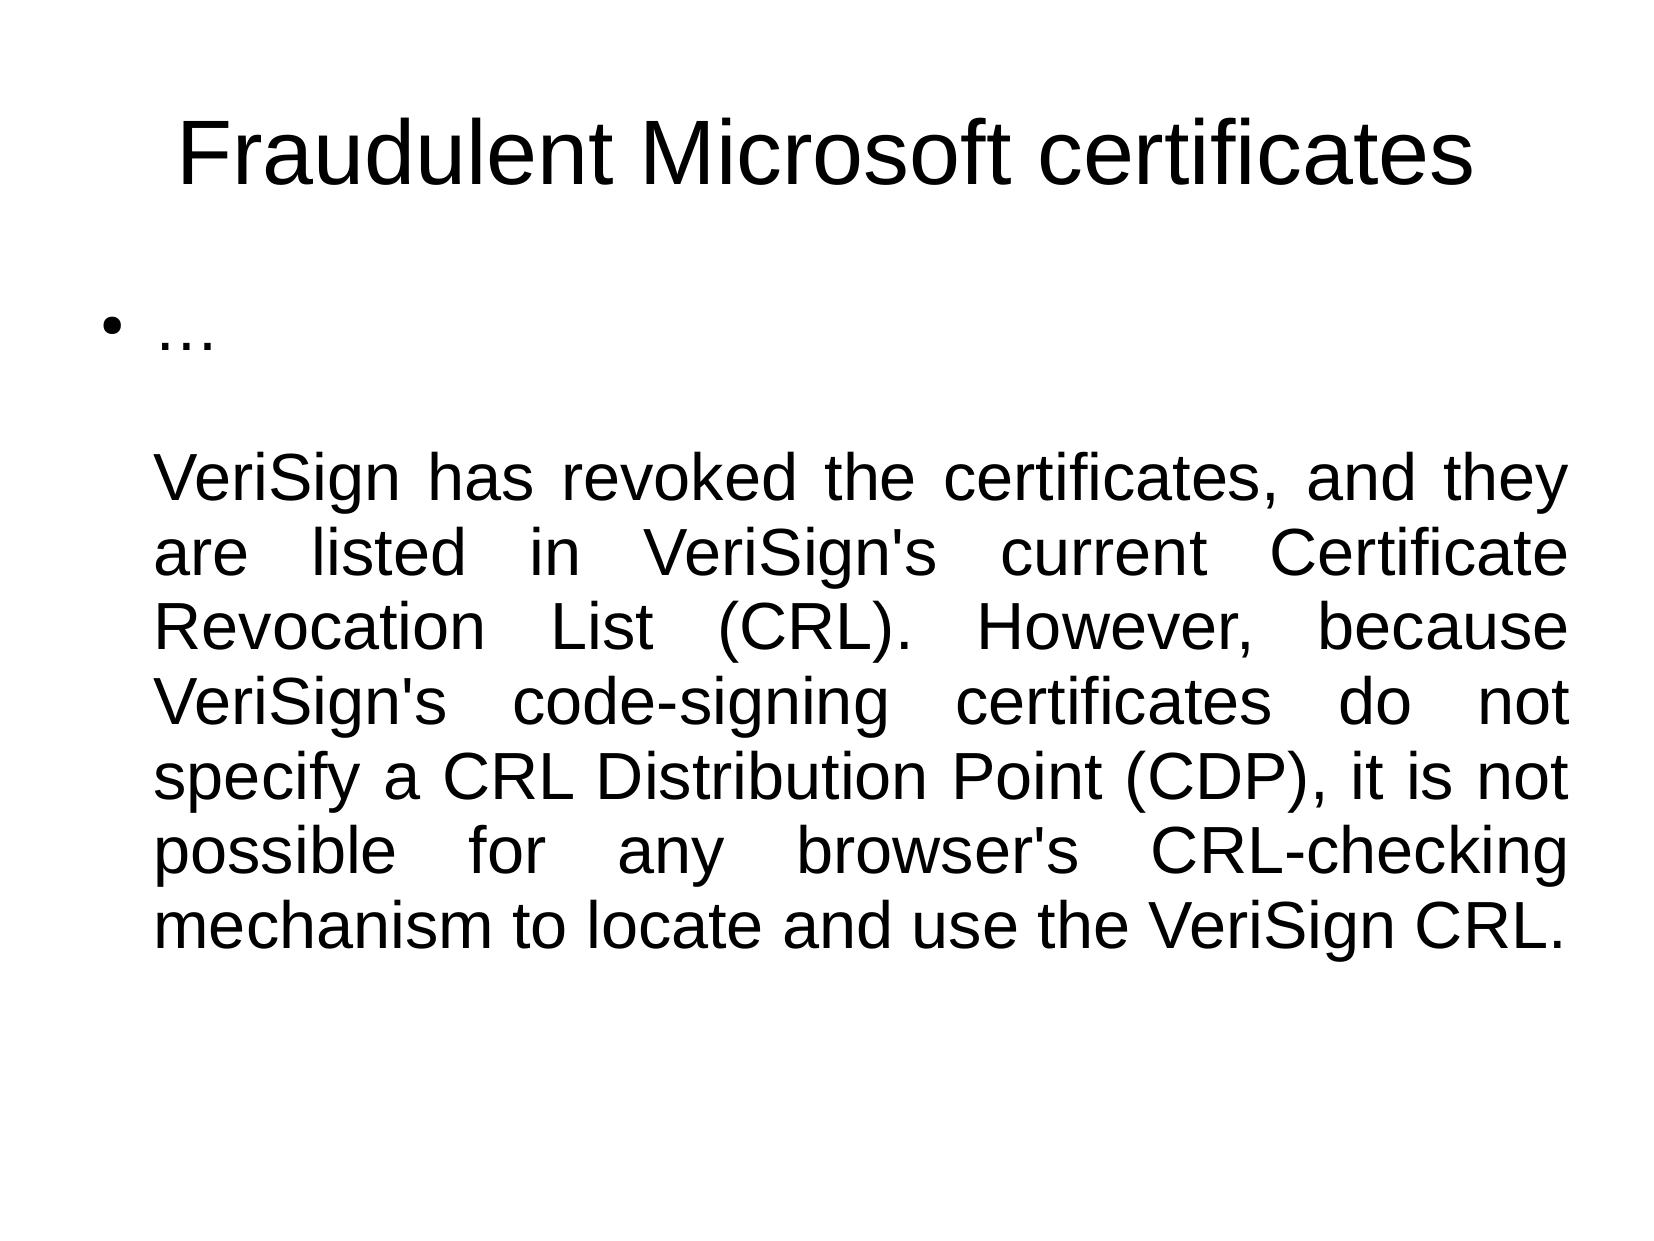

# Fraudulent Microsoft certificates
…
VeriSign has revoked the certificates, and they are listed in VeriSign's current Certificate Revocation List (CRL). However, because VeriSign's code-signing certificates do not specify a CRL Distribution Point (CDP), it is not possible for any browser's CRL-checking mechanism to locate and use the VeriSign CRL.